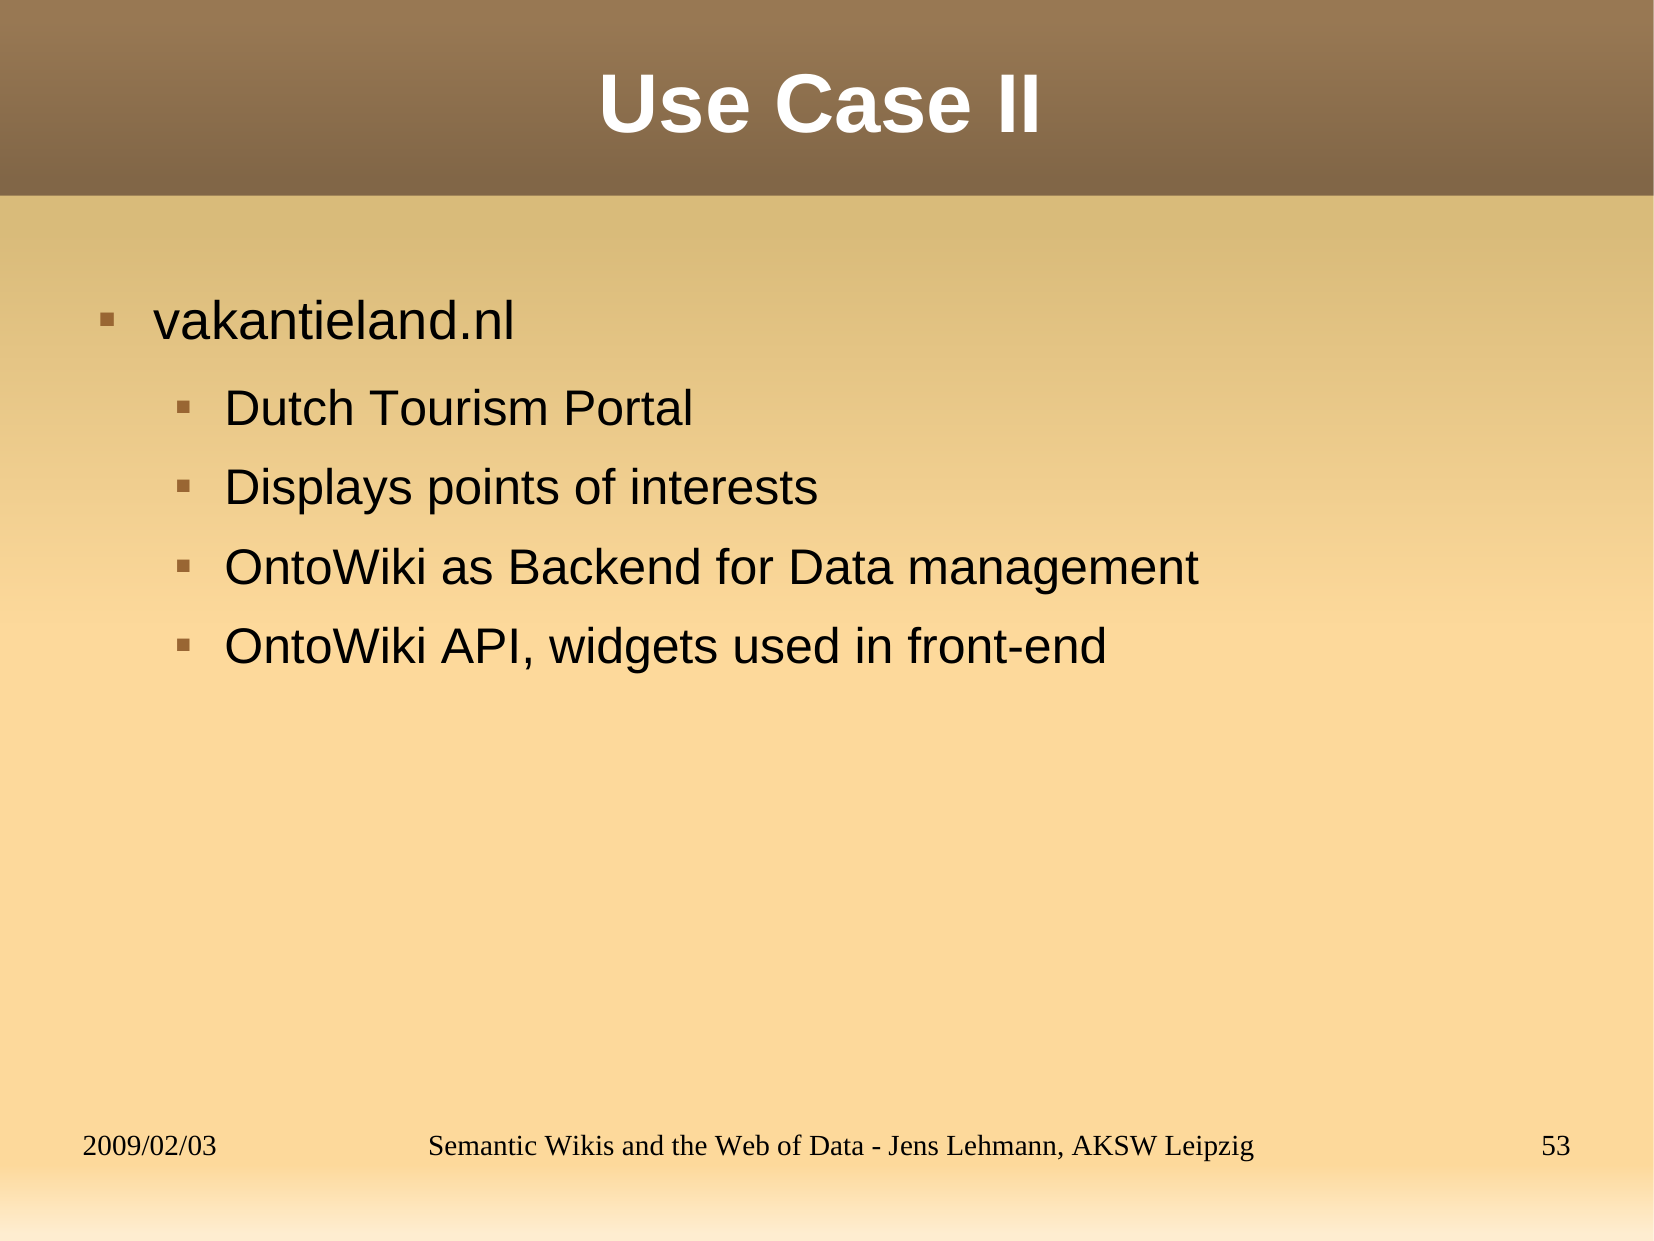

# Use Case II
vakantieland.nl
Dutch Tourism Portal
Displays points of interests
OntoWiki as Backend for Data management
OntoWiki API, widgets used in front-end
2009/02/03
Semantic Wikis and the Web of Data - Jens Lehmann, AKSW Leipzig
53